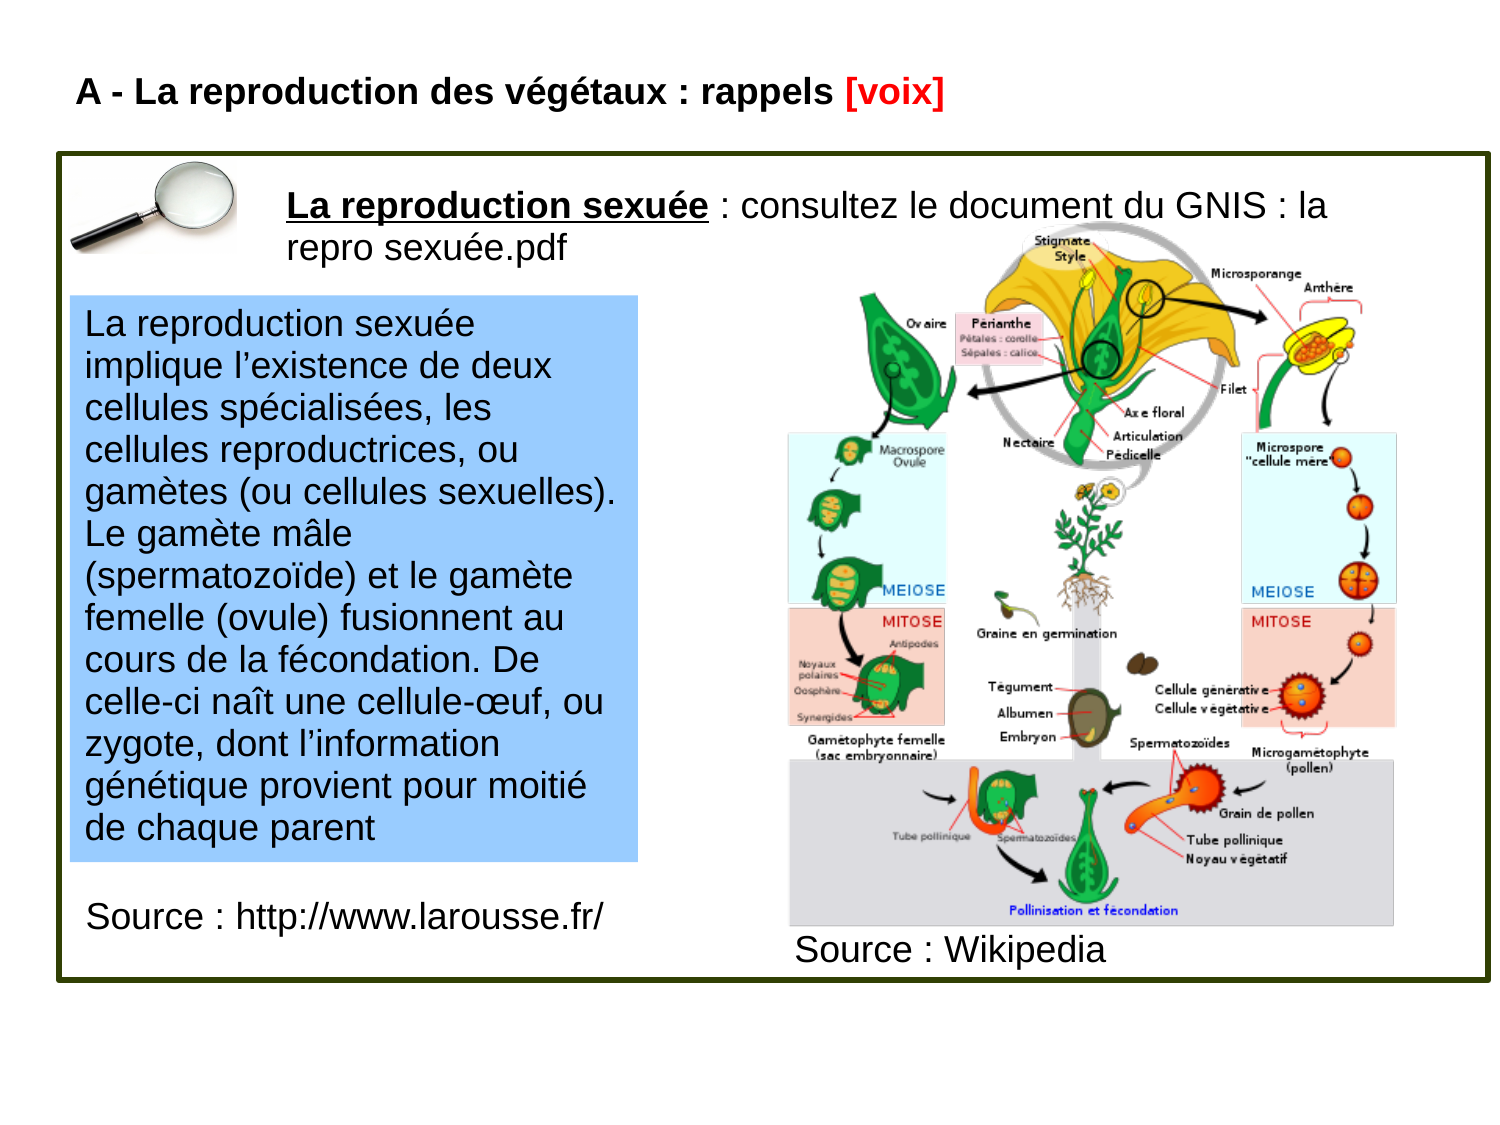

# A - La reproduction des végétaux : rappels [voix]
La reproduction sexuée : consultez le document du GNIS : la repro sexuée.pdf
La reproduction sexuée implique l’existence de deux cellules spécialisées, les cellules reproductrices, ou gamètes (ou cellules sexuelles). Le gamète mâle (spermatozoïde) et le gamète femelle (ovule) fusionnent au cours de la fécondation. De celle-ci naît une cellule-œuf, ou zygote, dont l’information génétique provient pour moitié de chaque parent
Source : http://www.larousse.fr/
Source : Wikipedia